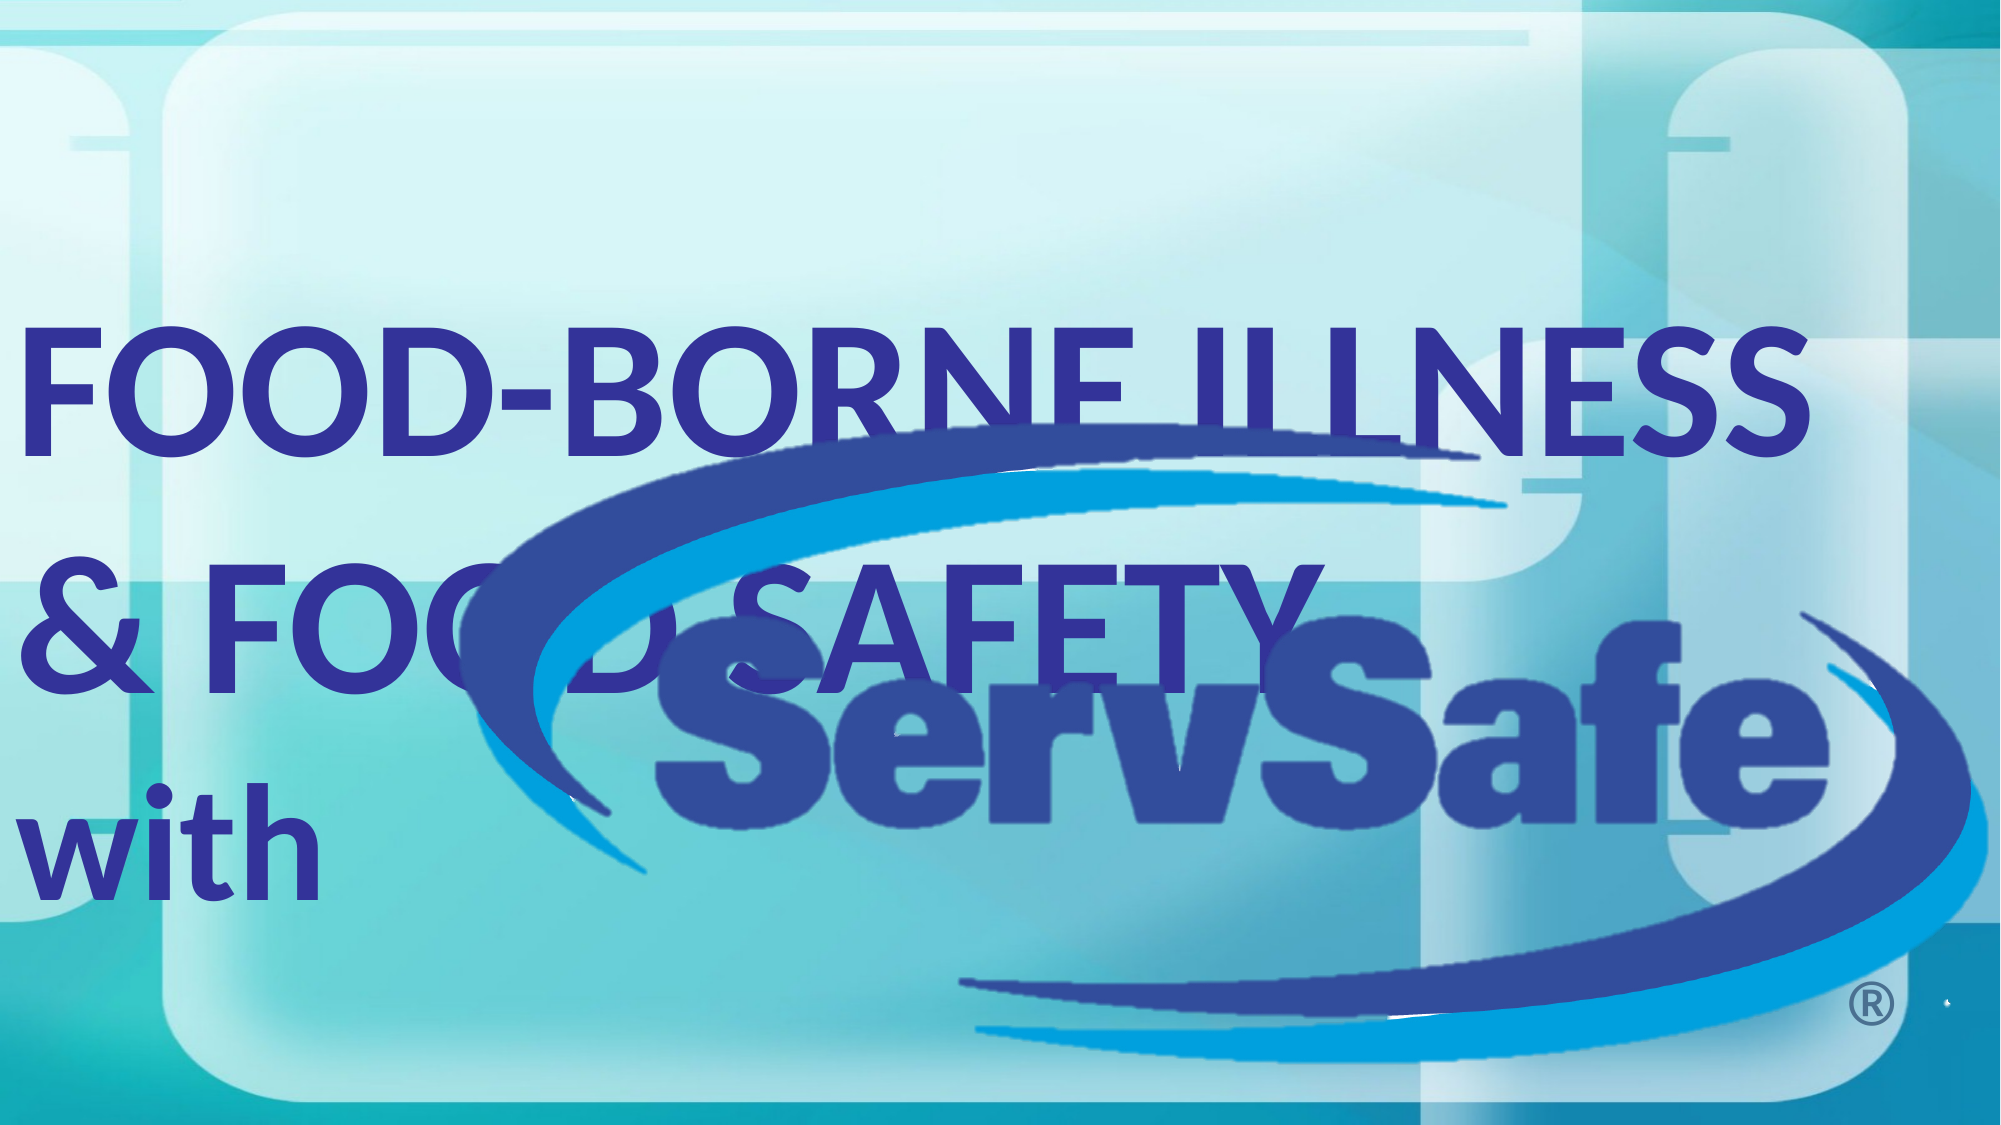

# FOOD-BORNE ILLNESS & FOOD SAFETY with
®